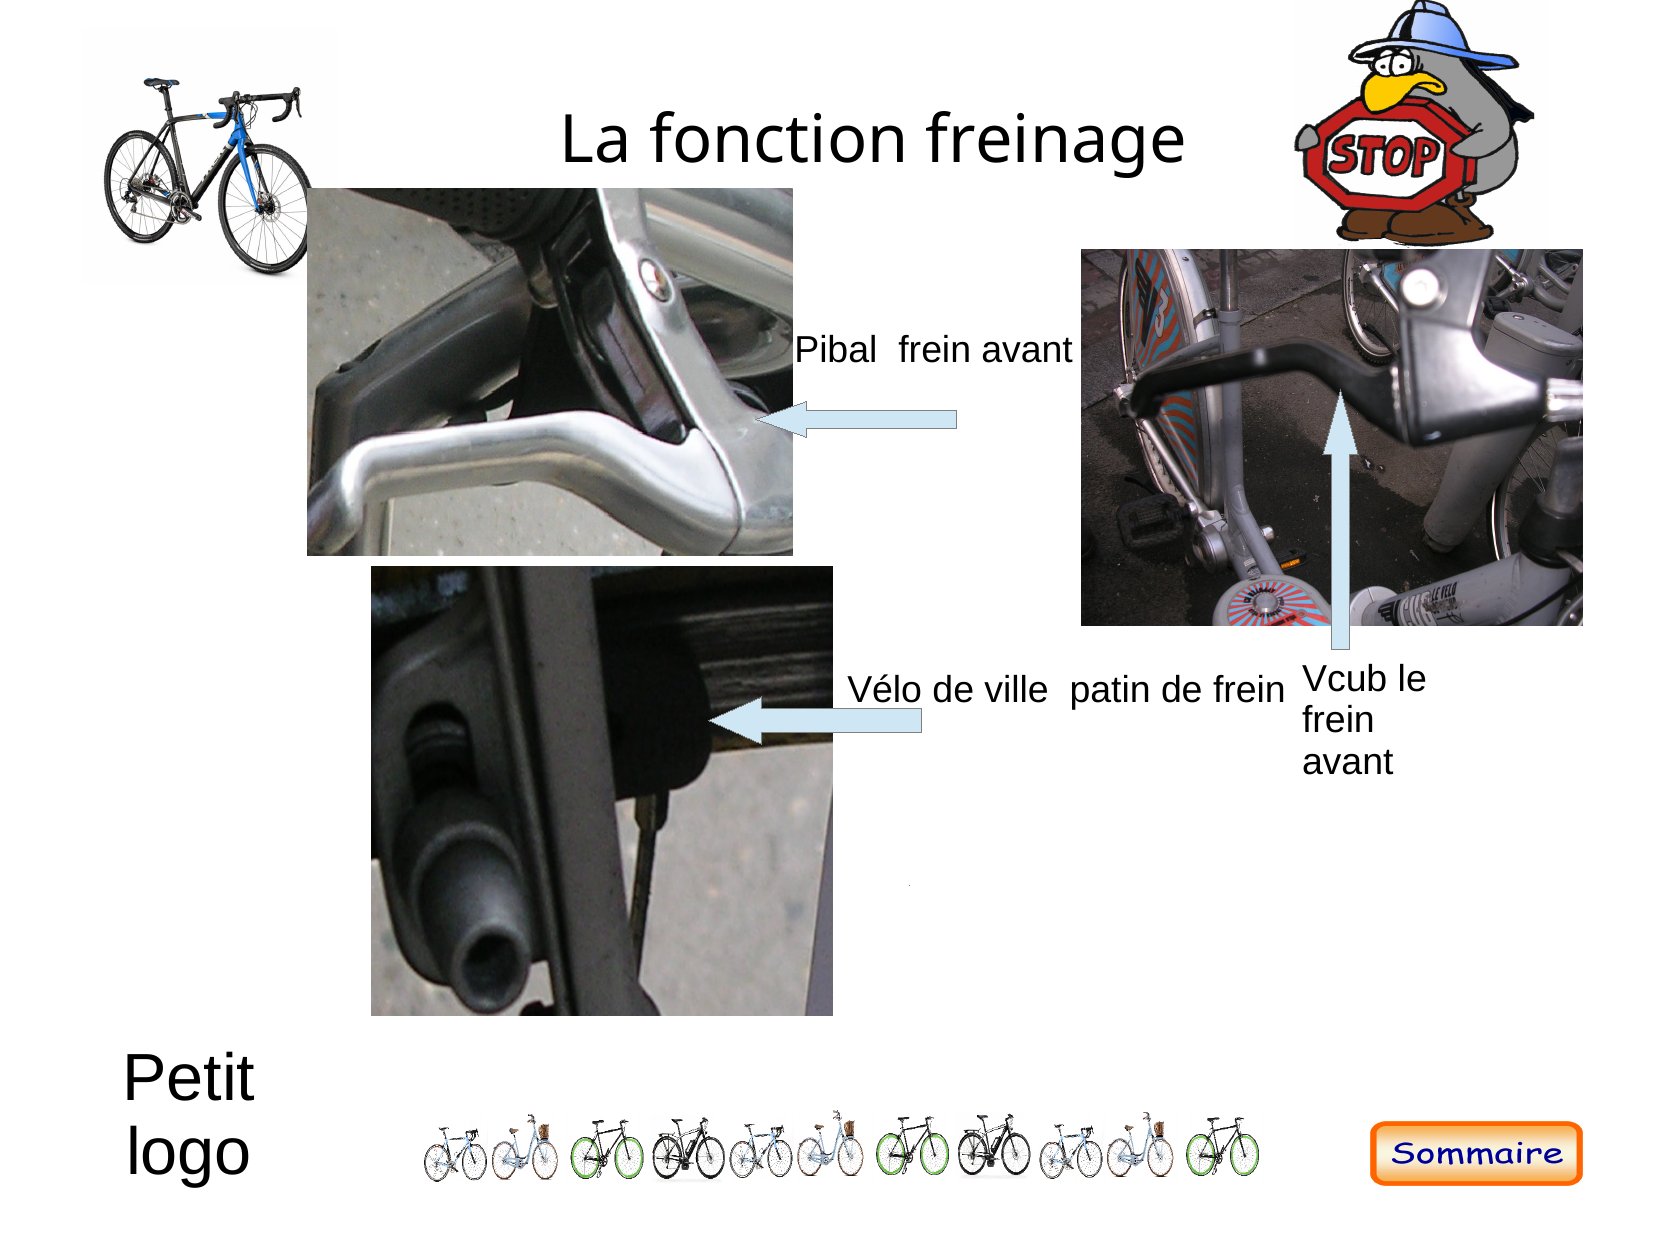

# La fonction freinage
Pibal frein avant
Vcub le frein avant
Vélo de ville patin de frein
Petit logo